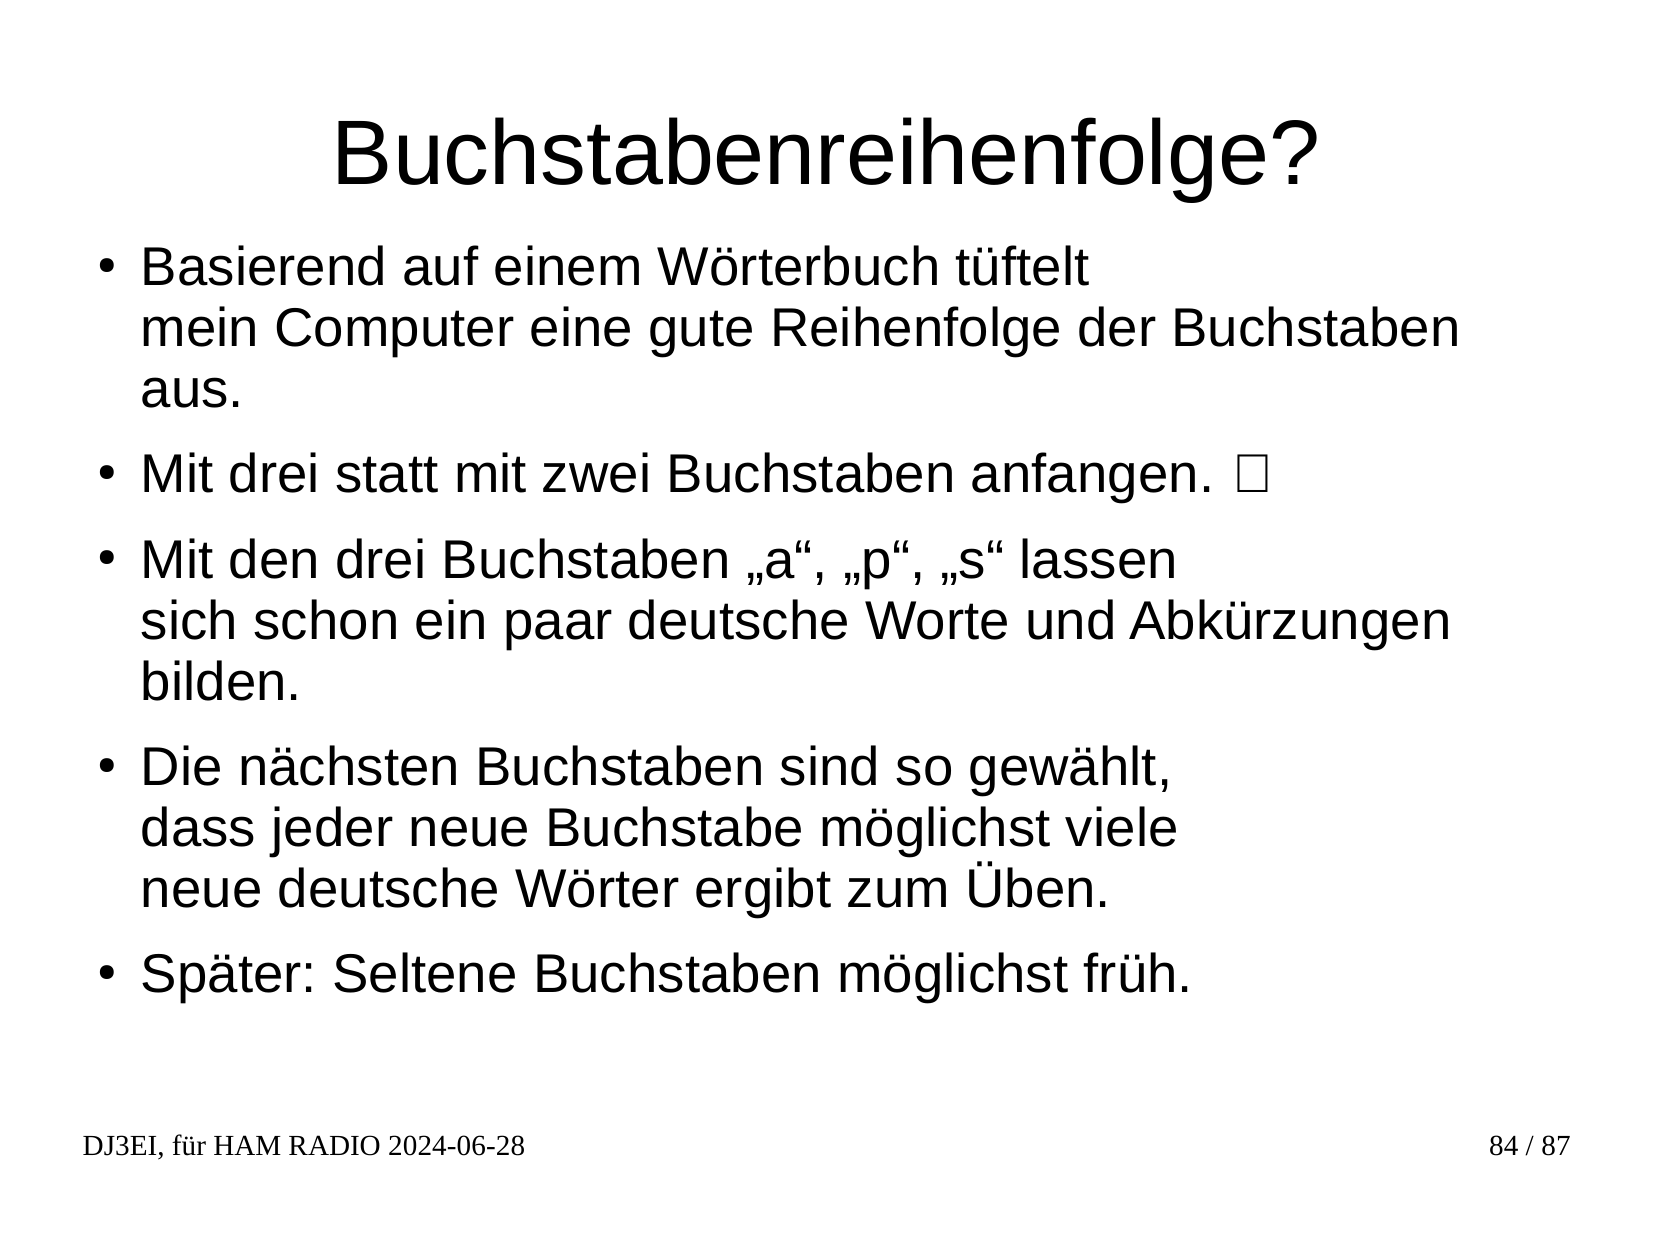

# Buchstabenreihenfolge?
Basierend auf einem Wörterbuch tüftelt
mein Computer eine gute Reihenfolge der Buchstaben aus.
Mit drei statt mit zwei Buchstaben anfangen. 🍋
Mit den drei Buchstaben „a“, „p“, „s“ lassen
sich schon ein paar deutsche Worte und Abkürzungen bilden.
Die nächsten Buchstaben sind so gewählt,
dass jeder neue Buchstabe möglichst viele
neue deutsche Wörter ergibt zum Üben.
Später: Seltene Buchstaben möglichst früh.
84